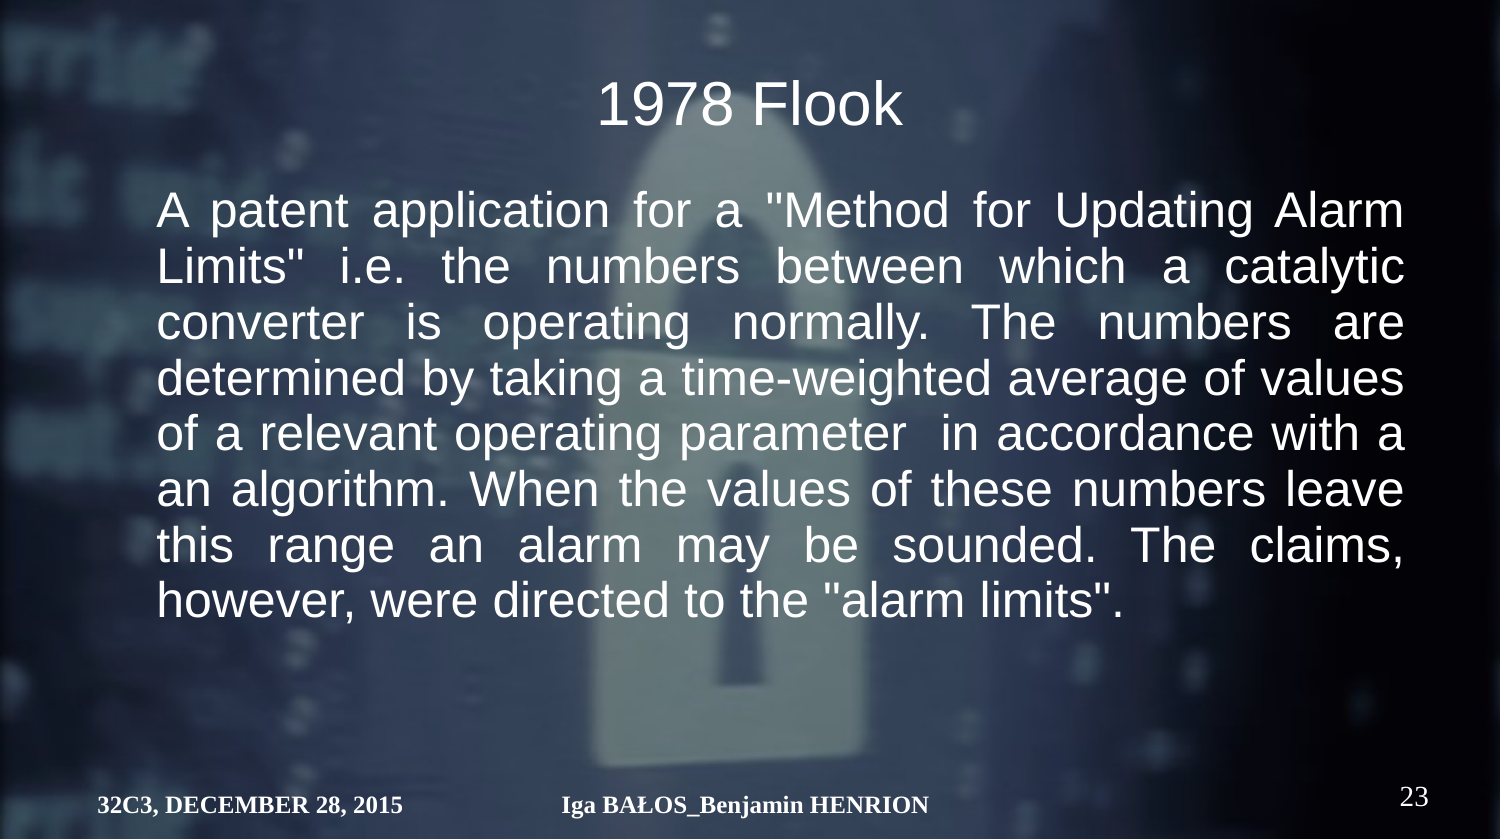

# 1978 Flook
A patent application for a "Method for Updating Alarm Limits" i.e. the numbers between which a catalytic converter is operating normally. The numbers are determined by taking a time-weighted average of values of a relevant operating parameter in accordance with a an algorithm. When the values of these numbers leave this range an alarm may be sounded. The claims, however, were directed to the "alarm limits".
23
32C3, DECEMBER 22, 2015
Iga BAŁOS_Benjamin HENRION